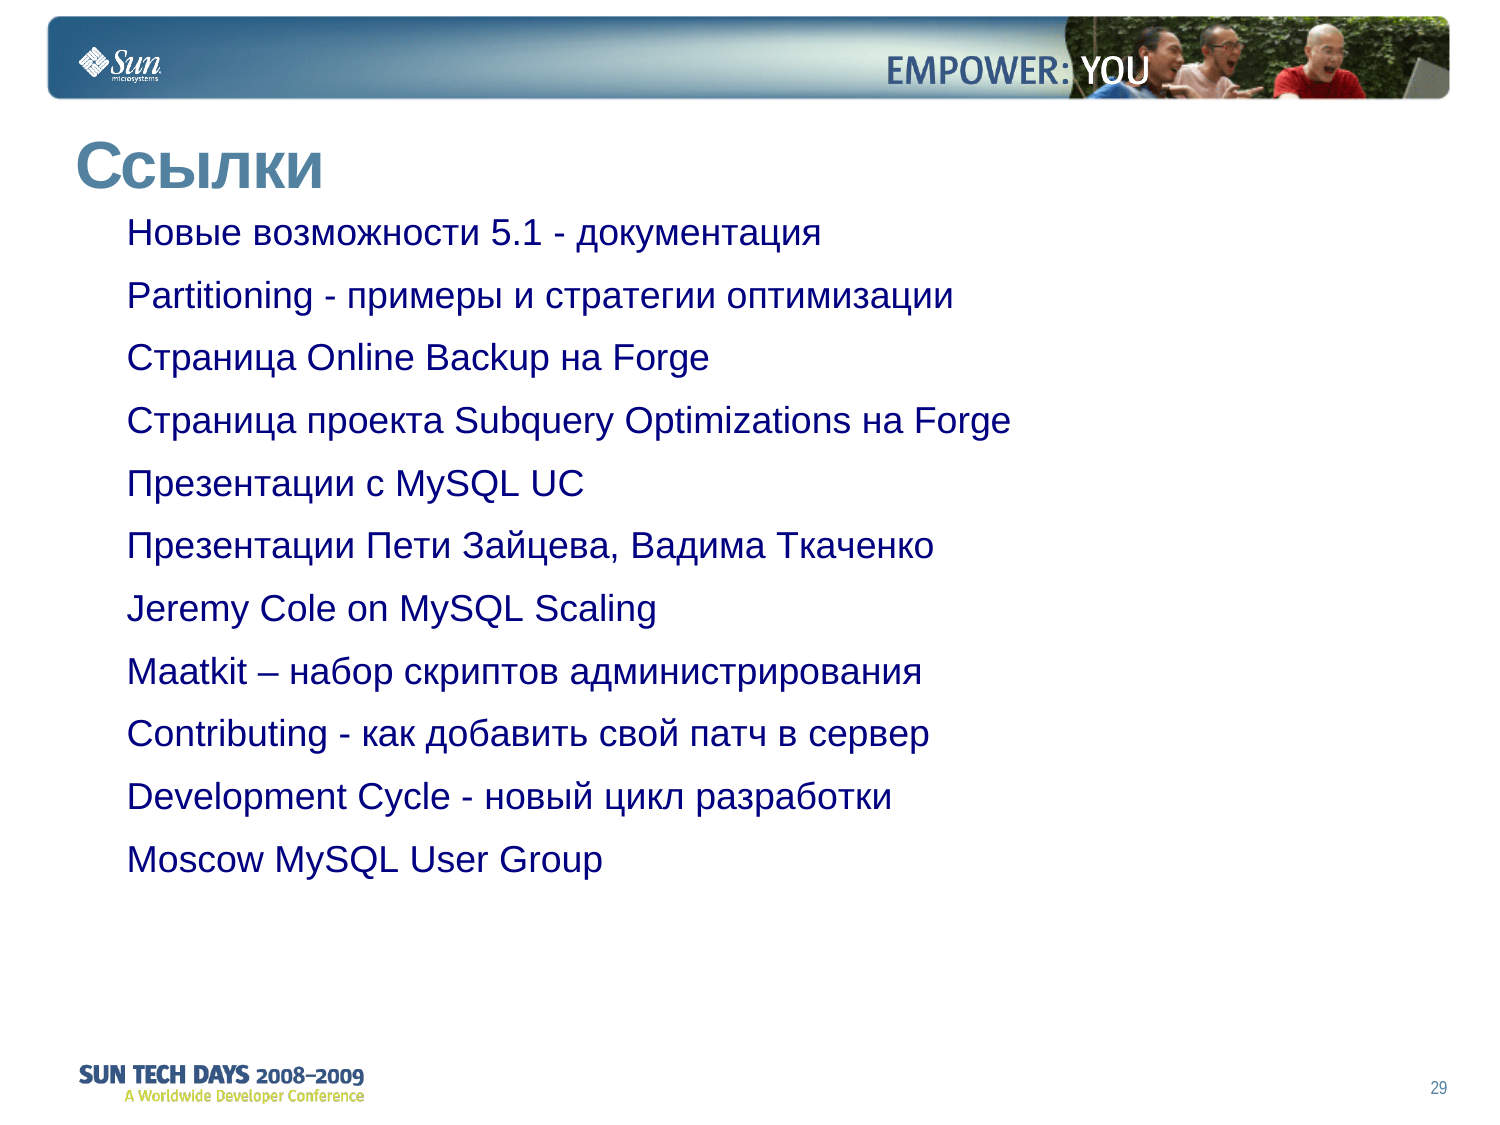

# Ссылки
Новые возможности 5.1 - документация
Partitioning - примеры и стратегии оптимизации
Страница Online Backup на Forge
Страница проекта Subquery Optimizations на Forge
Презентации с MySQL UC
Презентации Пети Зайцева, Вадима Ткаченко
Jeremy Cole on MySQL Scaling
Maatkit – набор скриптов администрирования
Contributing - как добавить свой патч в сервер
Development Cycle - новый цикл разработки
Moscow MySQL User Group